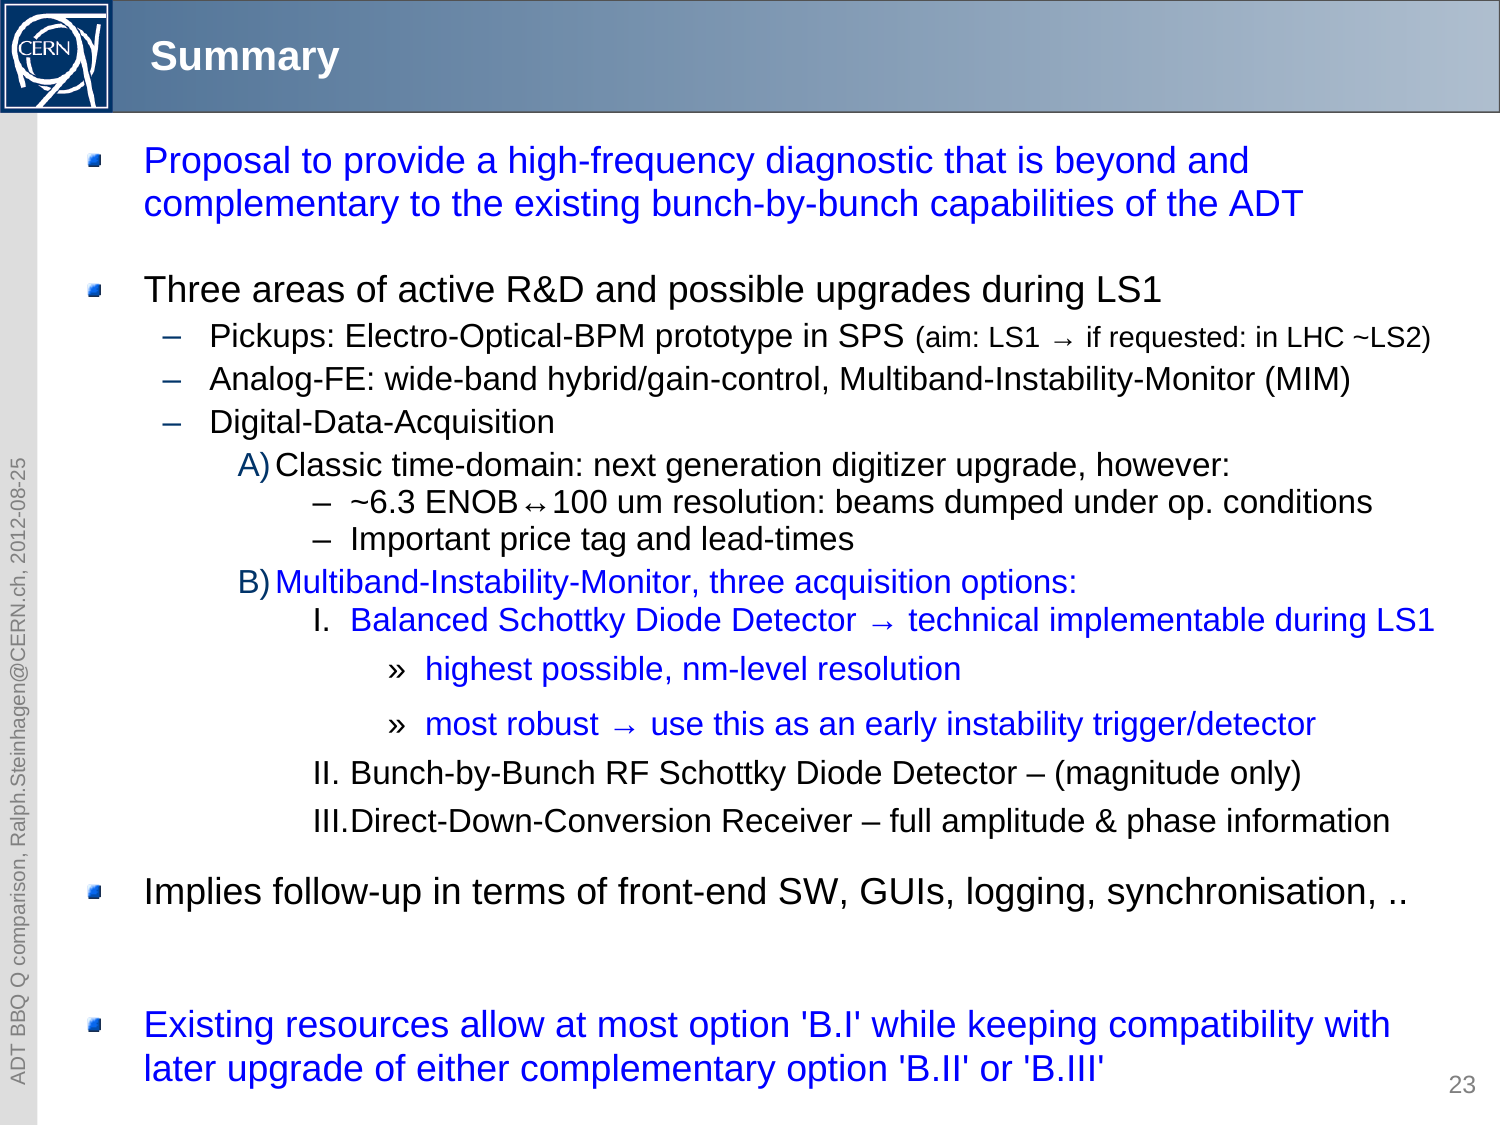

# Summary
Proposal to provide a high-frequency diagnostic that is beyond and complementary to the existing bunch-by-bunch capabilities of the ADT
Three areas of active R&D and possible upgrades during LS1
Pickups: Electro-Optical-BPM prototype in SPS (aim: LS1 → if requested: in LHC ~LS2)
Analog-FE: wide-band hybrid/gain-control, Multiband-Instability-Monitor (MIM)
Digital-Data-Acquisition
Classic time-domain: next generation digitizer upgrade, however:
~6.3 ENOB↔100 um resolution: beams dumped under op. conditions
Important price tag and lead-times
Multiband-Instability-Monitor, three acquisition options:
Balanced Schottky Diode Detector → technical implementable during LS1
highest possible, nm-level resolution
most robust → use this as an early instability trigger/detector
Bunch-by-Bunch RF Schottky Diode Detector – (magnitude only)
Direct-Down-Conversion Receiver – full amplitude & phase information
Implies follow-up in terms of front-end SW, GUIs, logging, synchronisation, ..
Existing resources allow at most option 'B.I' while keeping compatibility with later upgrade of either complementary option 'B.II' or 'B.III'